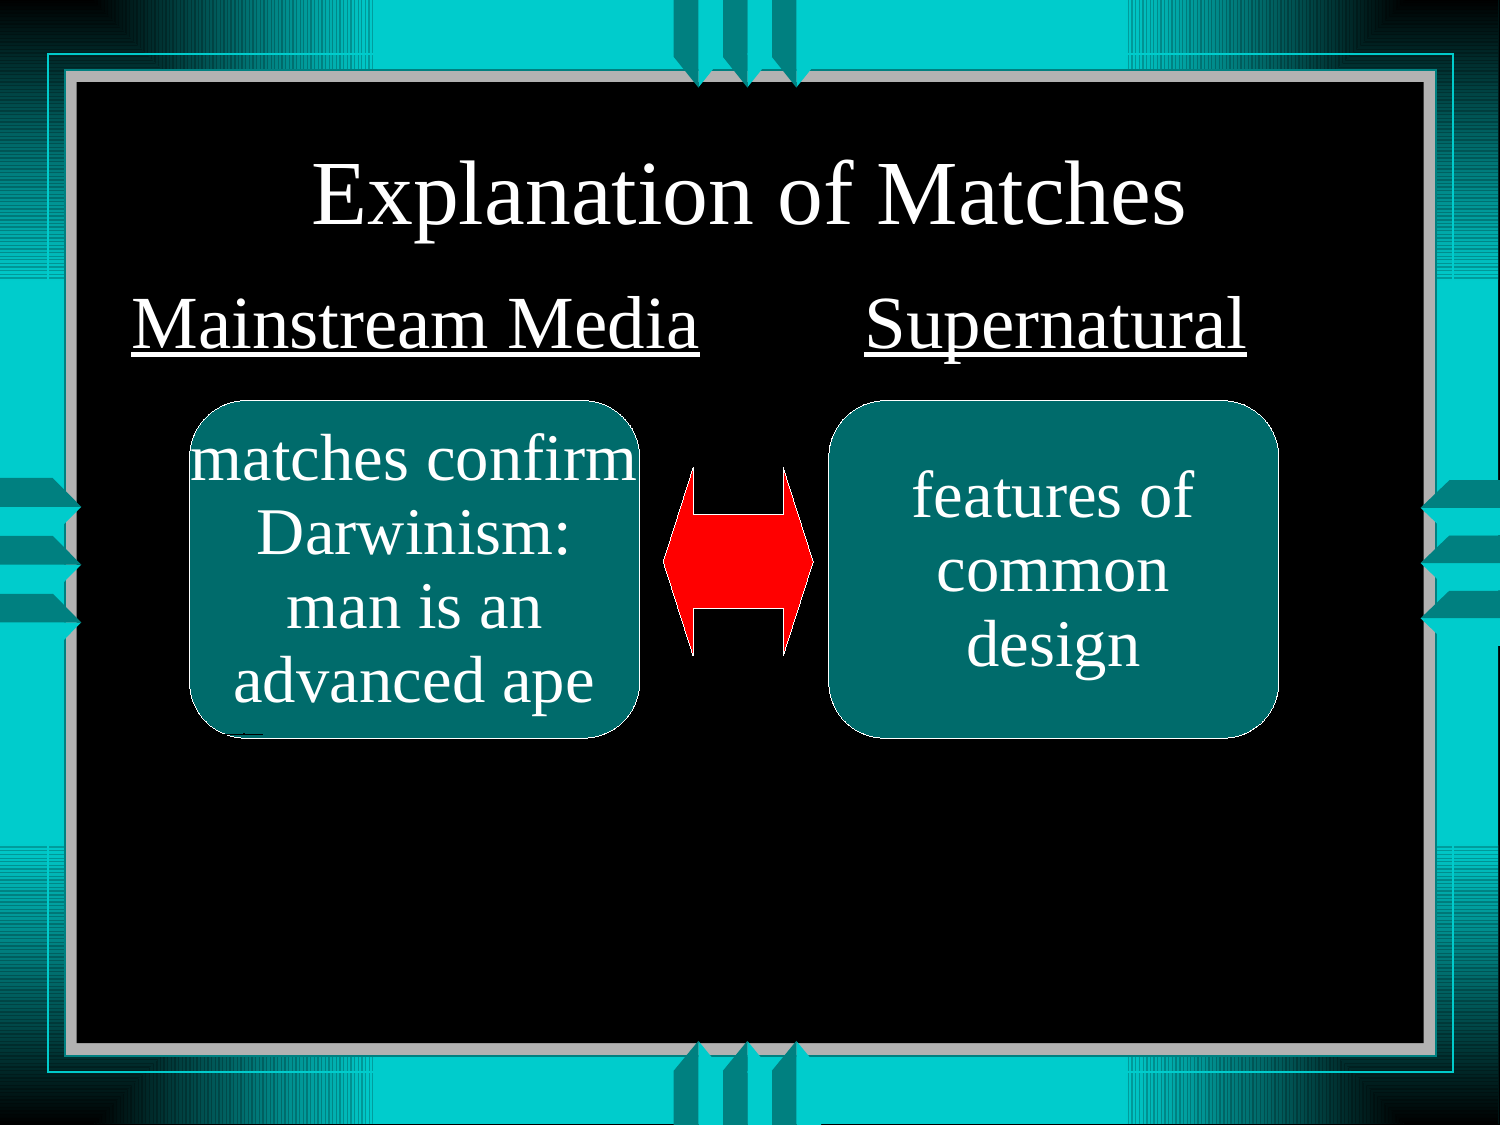

# Explanation of Matches
Mainstream Media
Supernatural
matches confirm
Darwinism:
man is an
advanced ape
features of
common
design